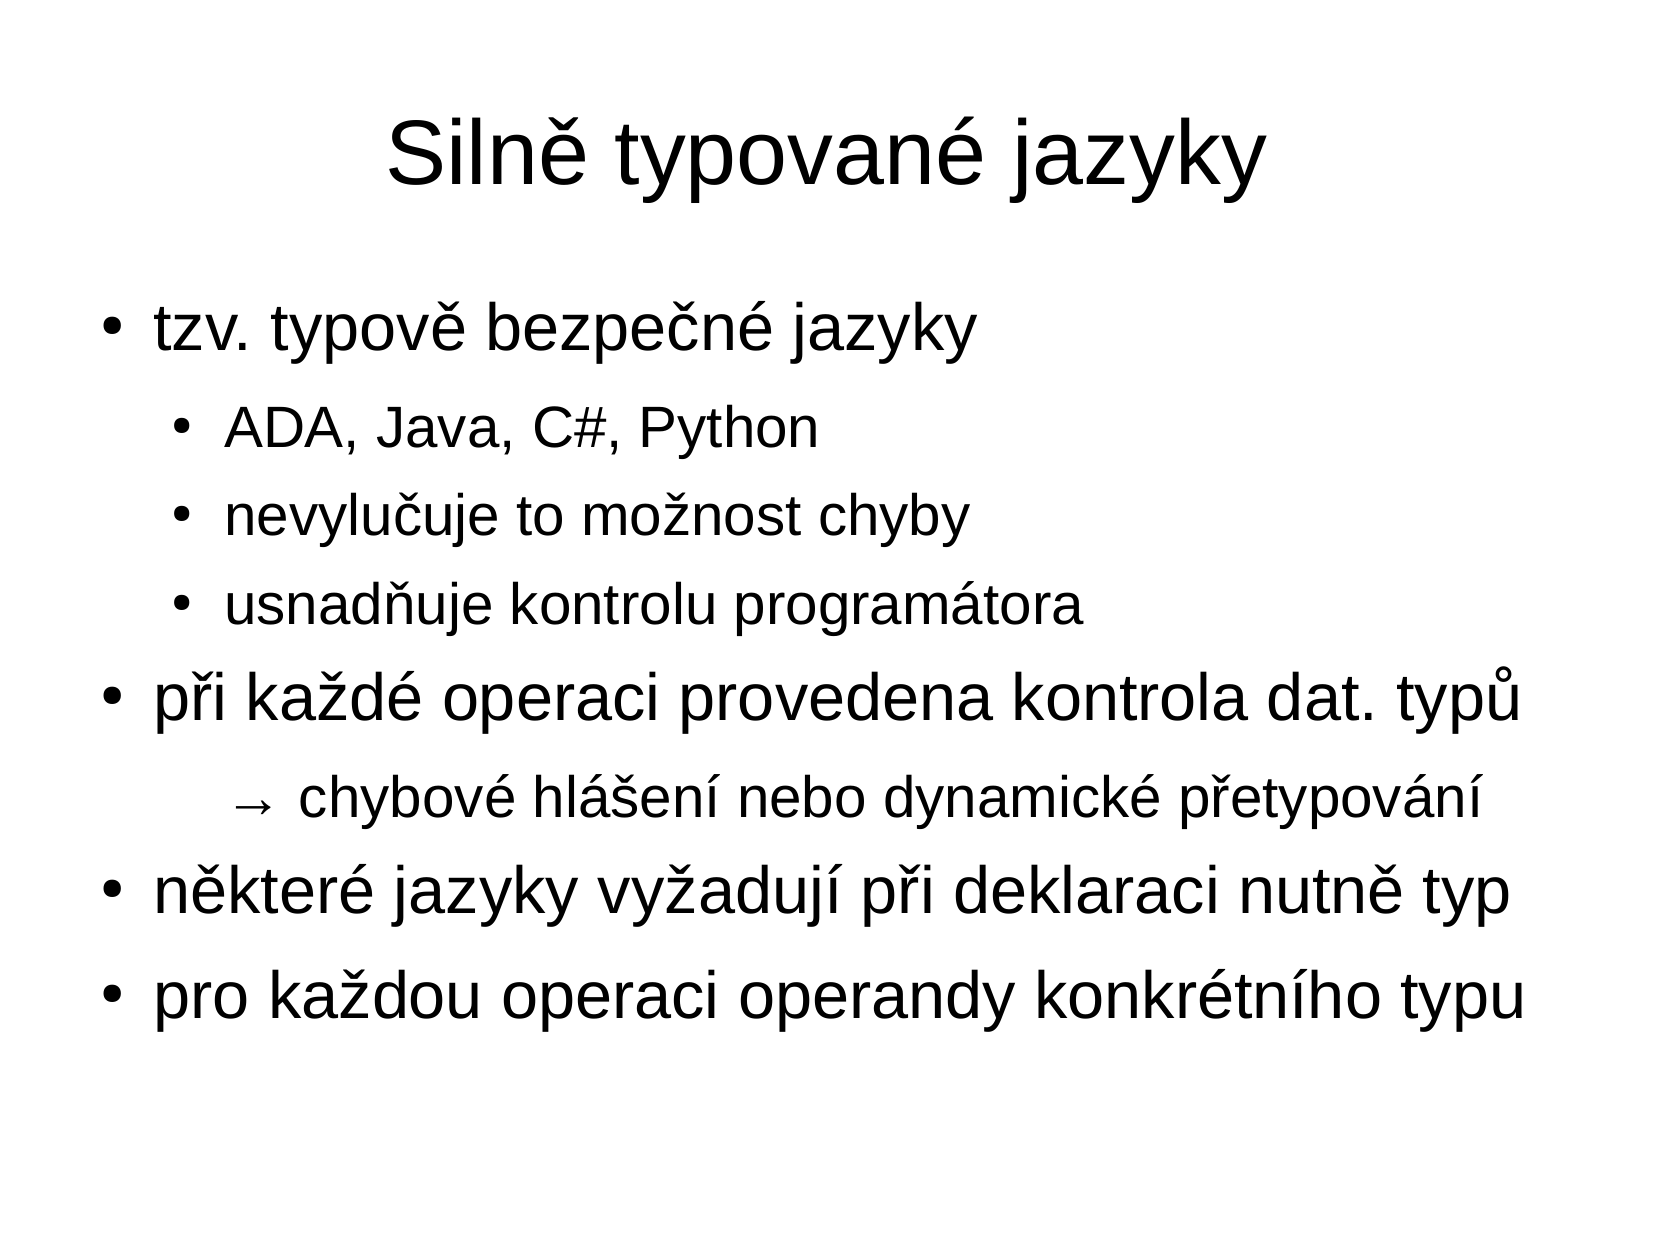

# Silně typované jazyky
tzv. typově bezpečné jazyky
ADA, Java, C#, Python
nevylučuje to možnost chyby
usnadňuje kontrolu programátora
při každé operaci provedena kontrola dat. typů
→ chybové hlášení nebo dynamické přetypování
některé jazyky vyžadují při deklaraci nutně typ
pro každou operaci operandy konkrétního typu